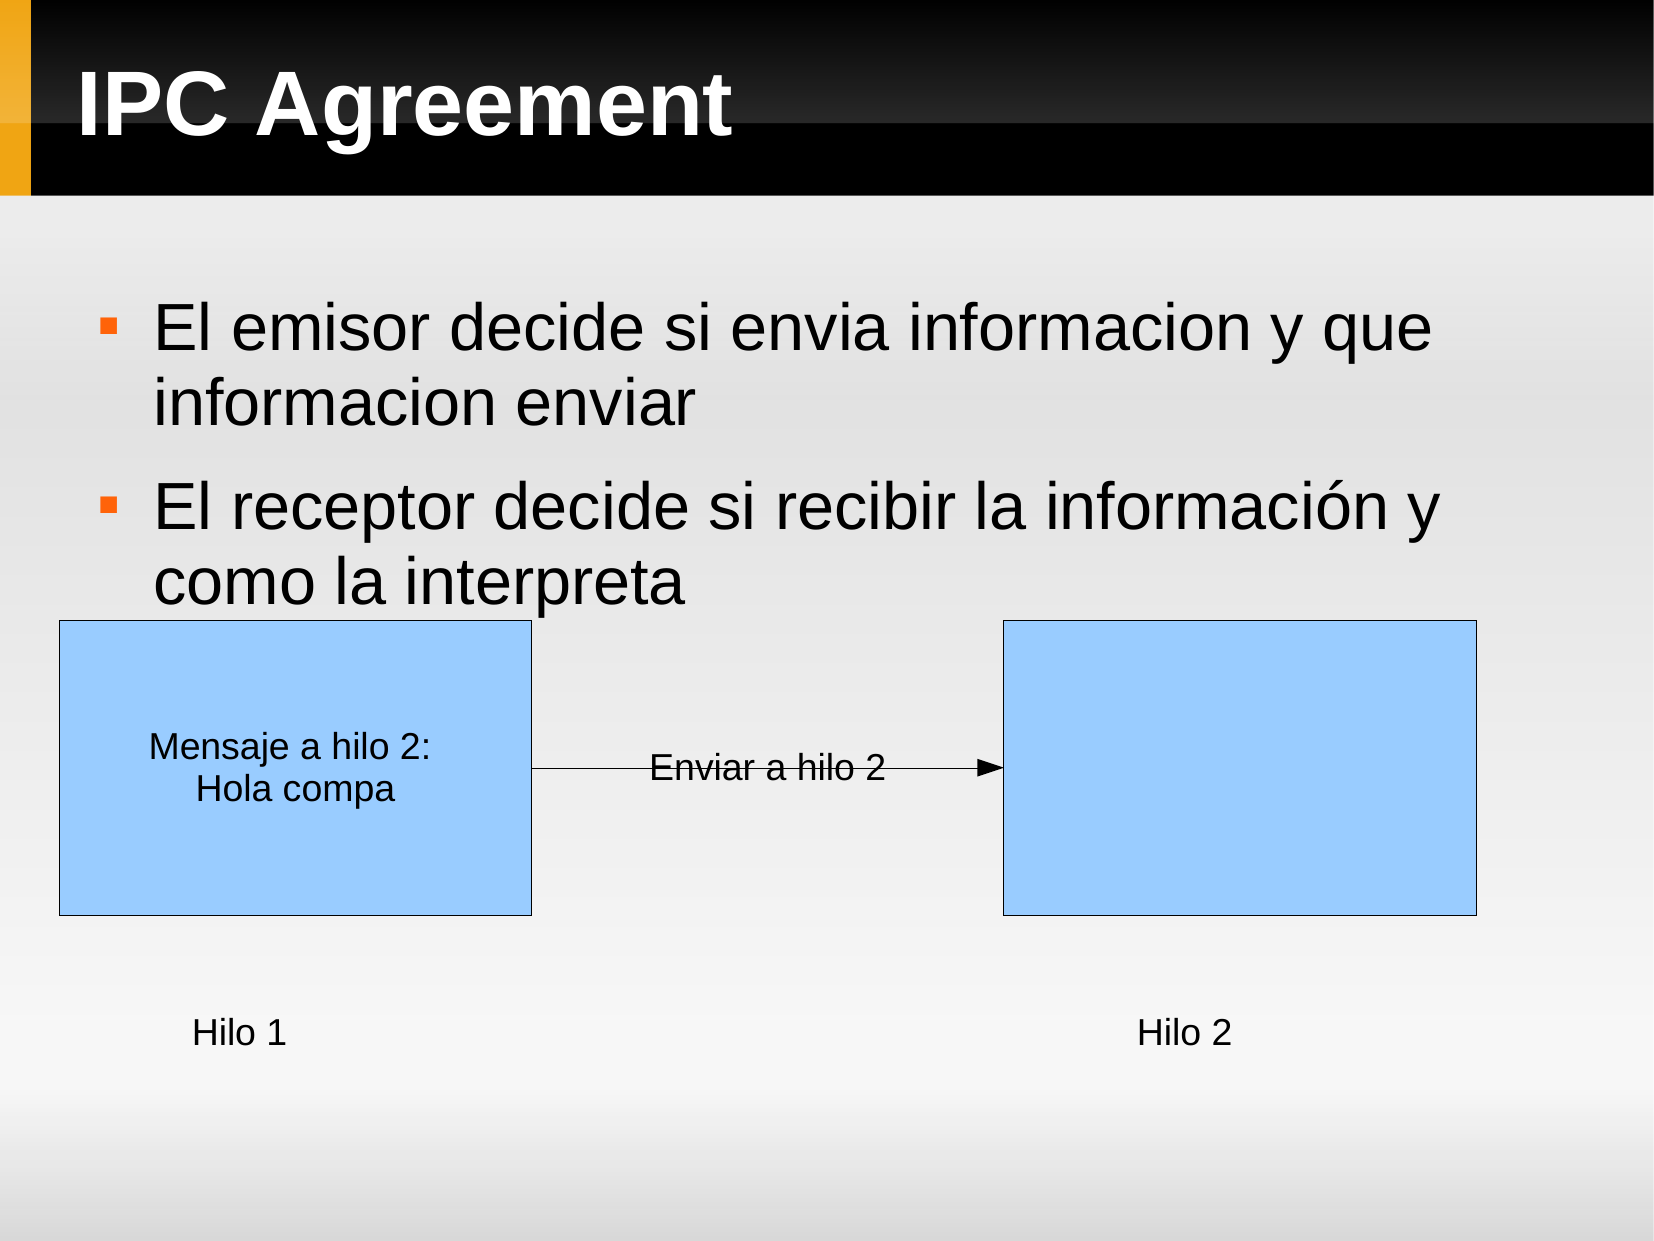

# IPC Agreement
El emisor decide si envia informacion y que informacion enviar
El receptor decide si recibir la información y como la interpreta
Mensaje a hilo 2:
Hola compa
Hilo 1
Hilo 2